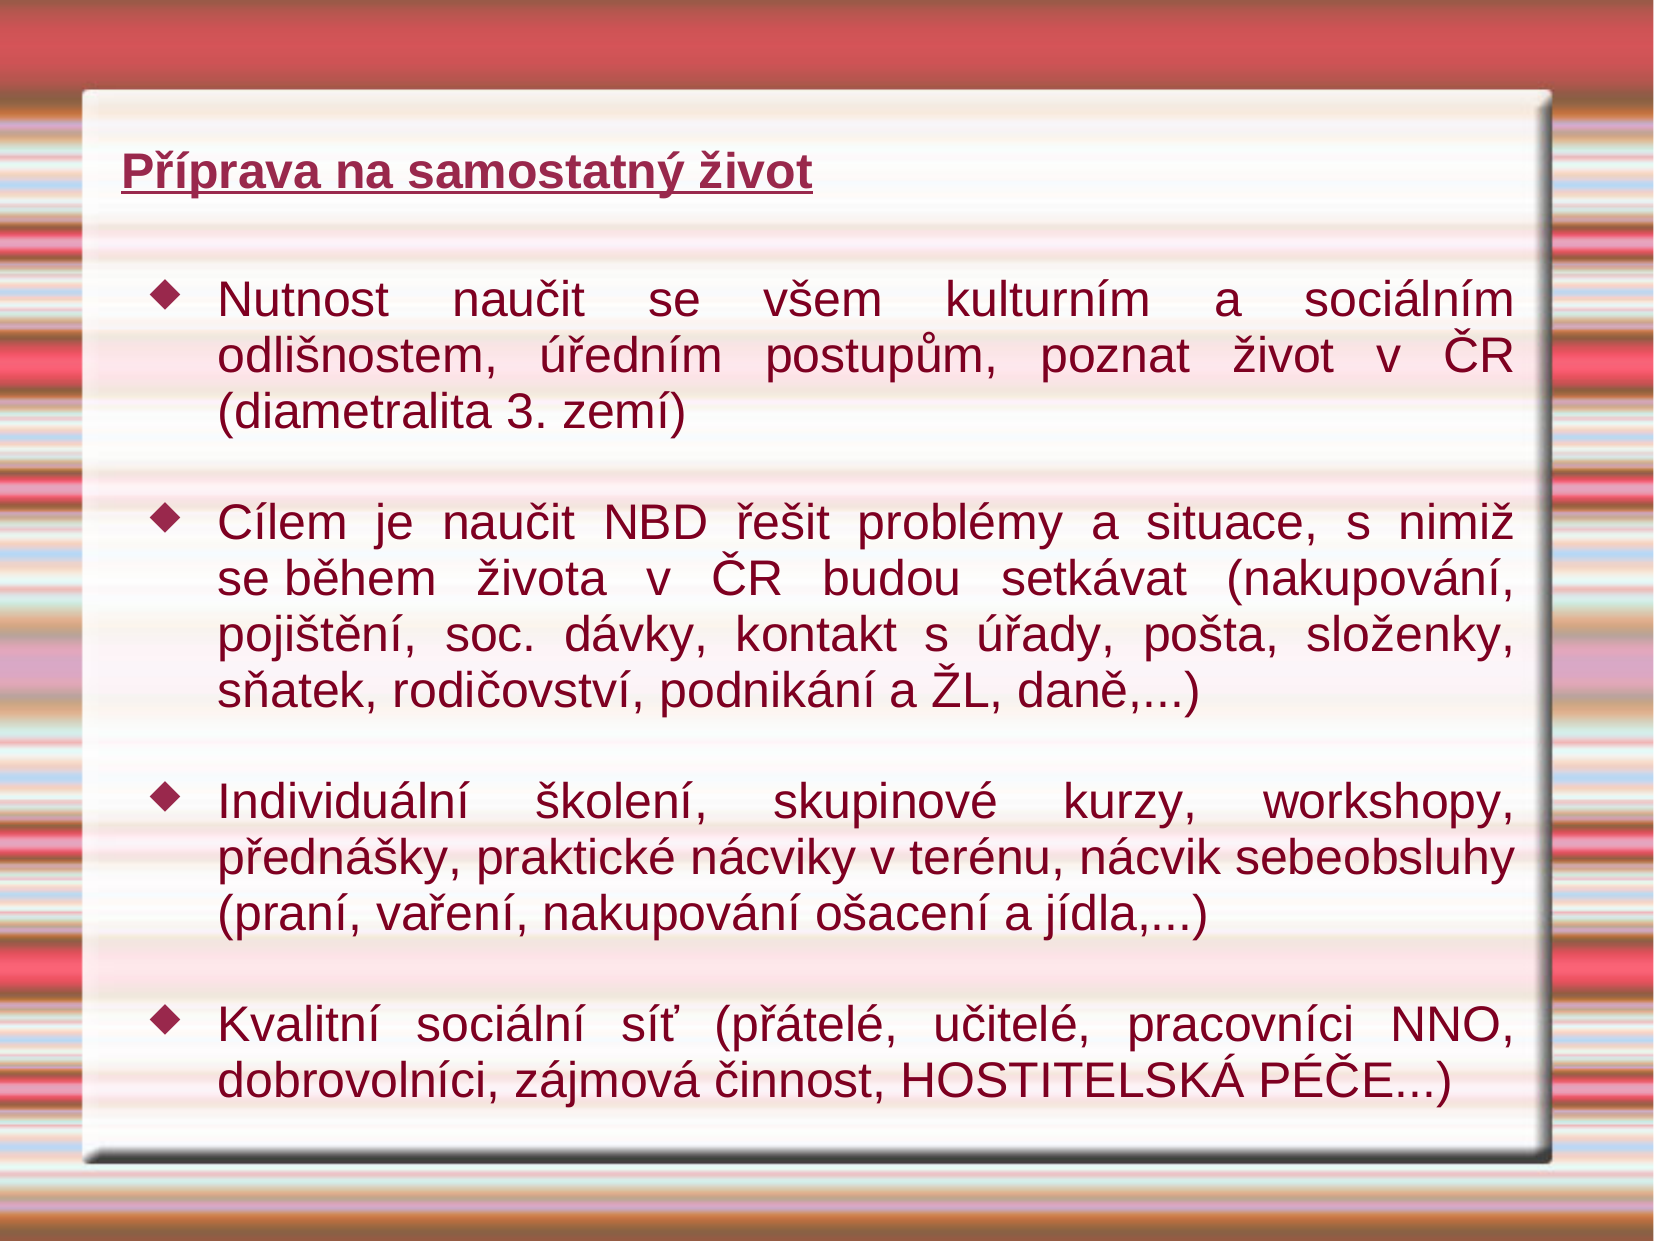

# Příprava na samostatný život
Nutnost naučit se všem kulturním a sociálním odlišnostem, úředním postupům, poznat život v ČR (diametralita 3. zemí)
Cílem je naučit NBD řešit problémy a situace, s nimiž se během života v ČR budou setkávat (nakupování, pojištění, soc. dávky, kontakt s úřady, pošta, složenky, sňatek, rodičovství, podnikání a ŽL, daně,...)
Individuální školení, skupinové kurzy, workshopy, přednášky, praktické nácviky v terénu, nácvik sebeobsluhy (praní, vaření, nakupování ošacení a jídla,...)
Kvalitní sociální síť (přátelé, učitelé, pracovníci NNO, dobrovolníci, zájmová činnost, HOSTITELSKÁ PÉČE...)